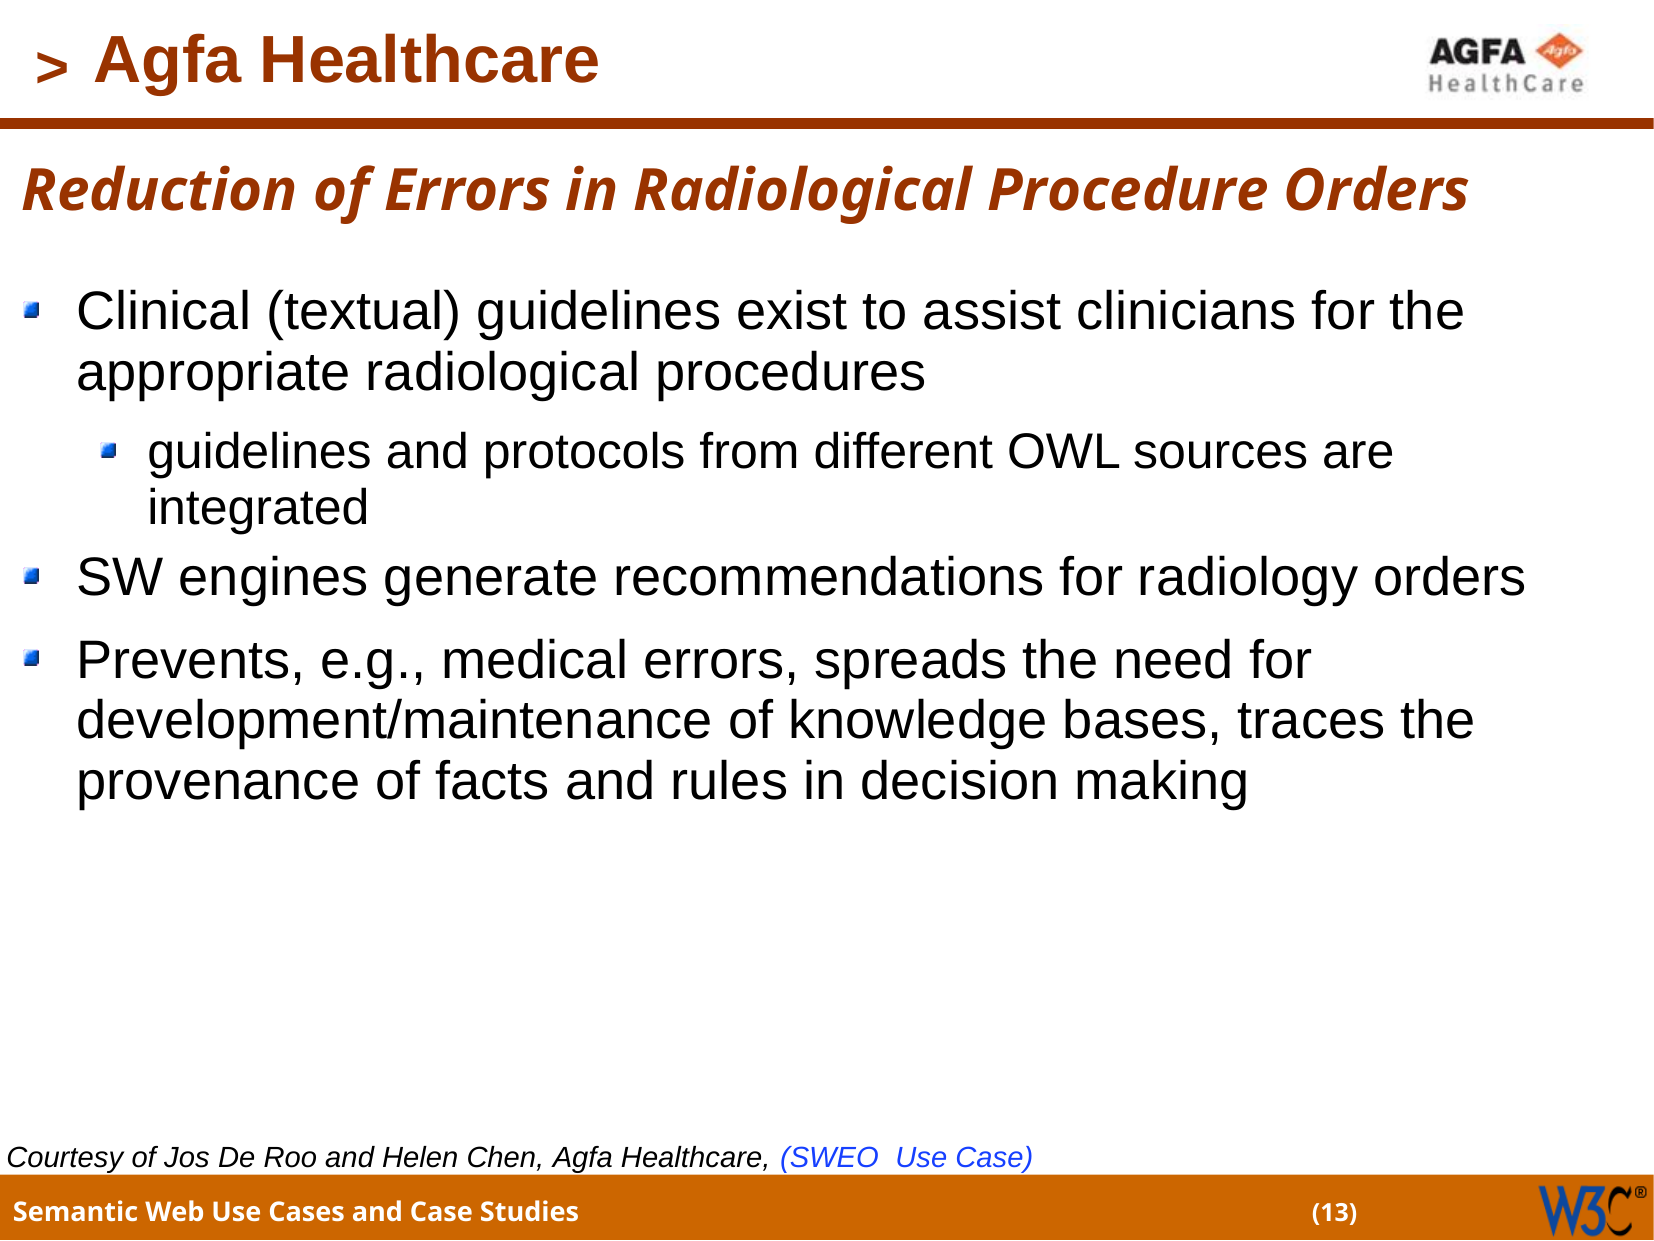

# Agfa Healthcare
Reduction of Errors in Radiological Procedure Orders
Clinical (textual) guidelines exist to assist clinicians for the appropriate radiological procedures
guidelines and protocols from different OWL sources are integrated
SW engines generate recommendations for radiology orders
Prevents, e.g., medical errors, spreads the need for development/maintenance of knowledge bases, traces the provenance of facts and rules in decision making
Courtesy of Jos De Roo and Helen Chen, Agfa Healthcare, (SWEO Use Case)